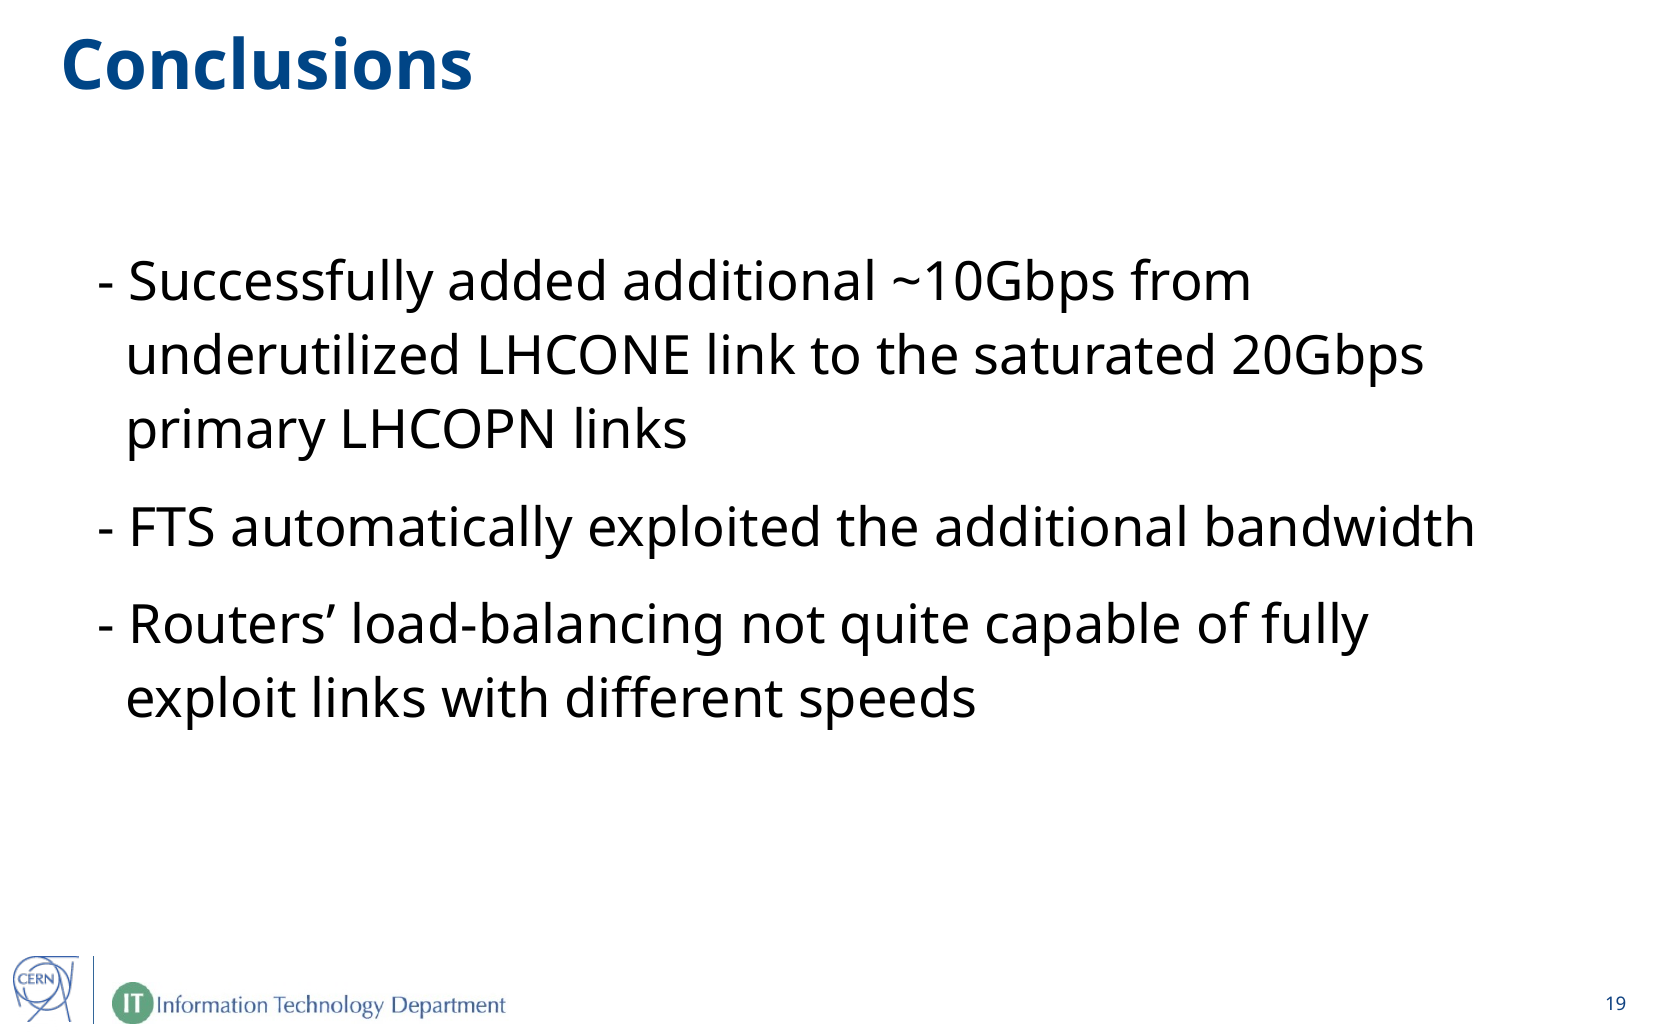

# Conclusions
- Successfully added additional ~10Gbps from underutilized LHCONE link to the saturated 20Gbps primary LHCOPN links
- FTS automatically exploited the additional bandwidth
- Routers’ load-balancing not quite capable of fully exploit links with different speeds